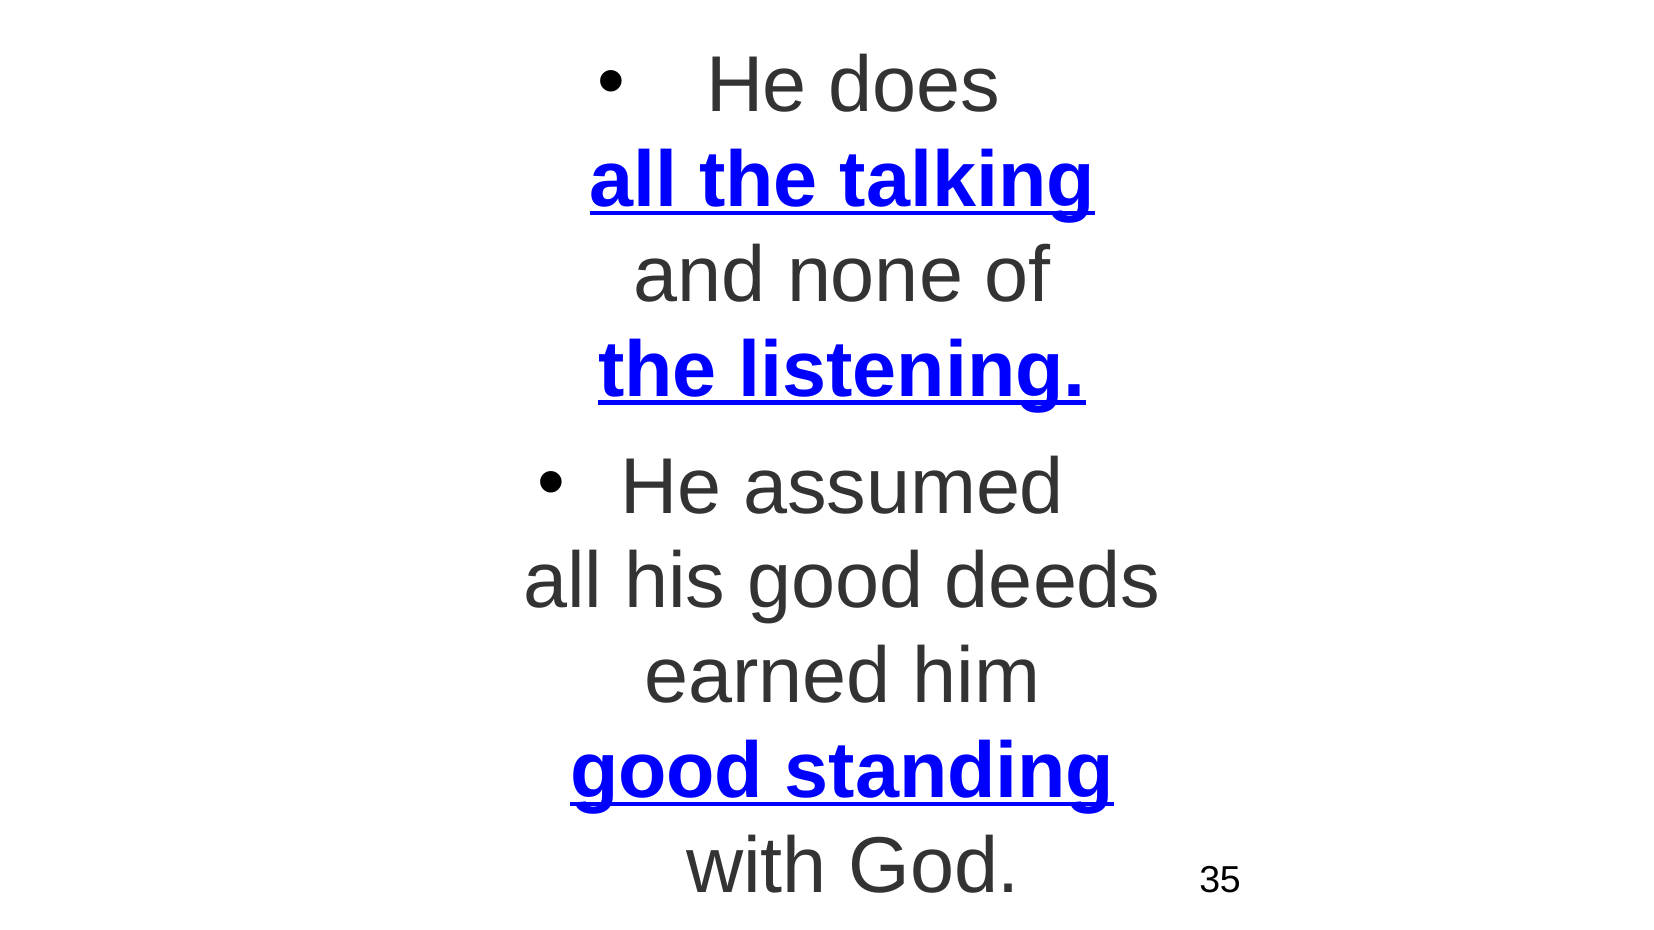

# He does all the talking and none of the listening.
He assumed
all his good deeds
earned him
good standing
with God.
35